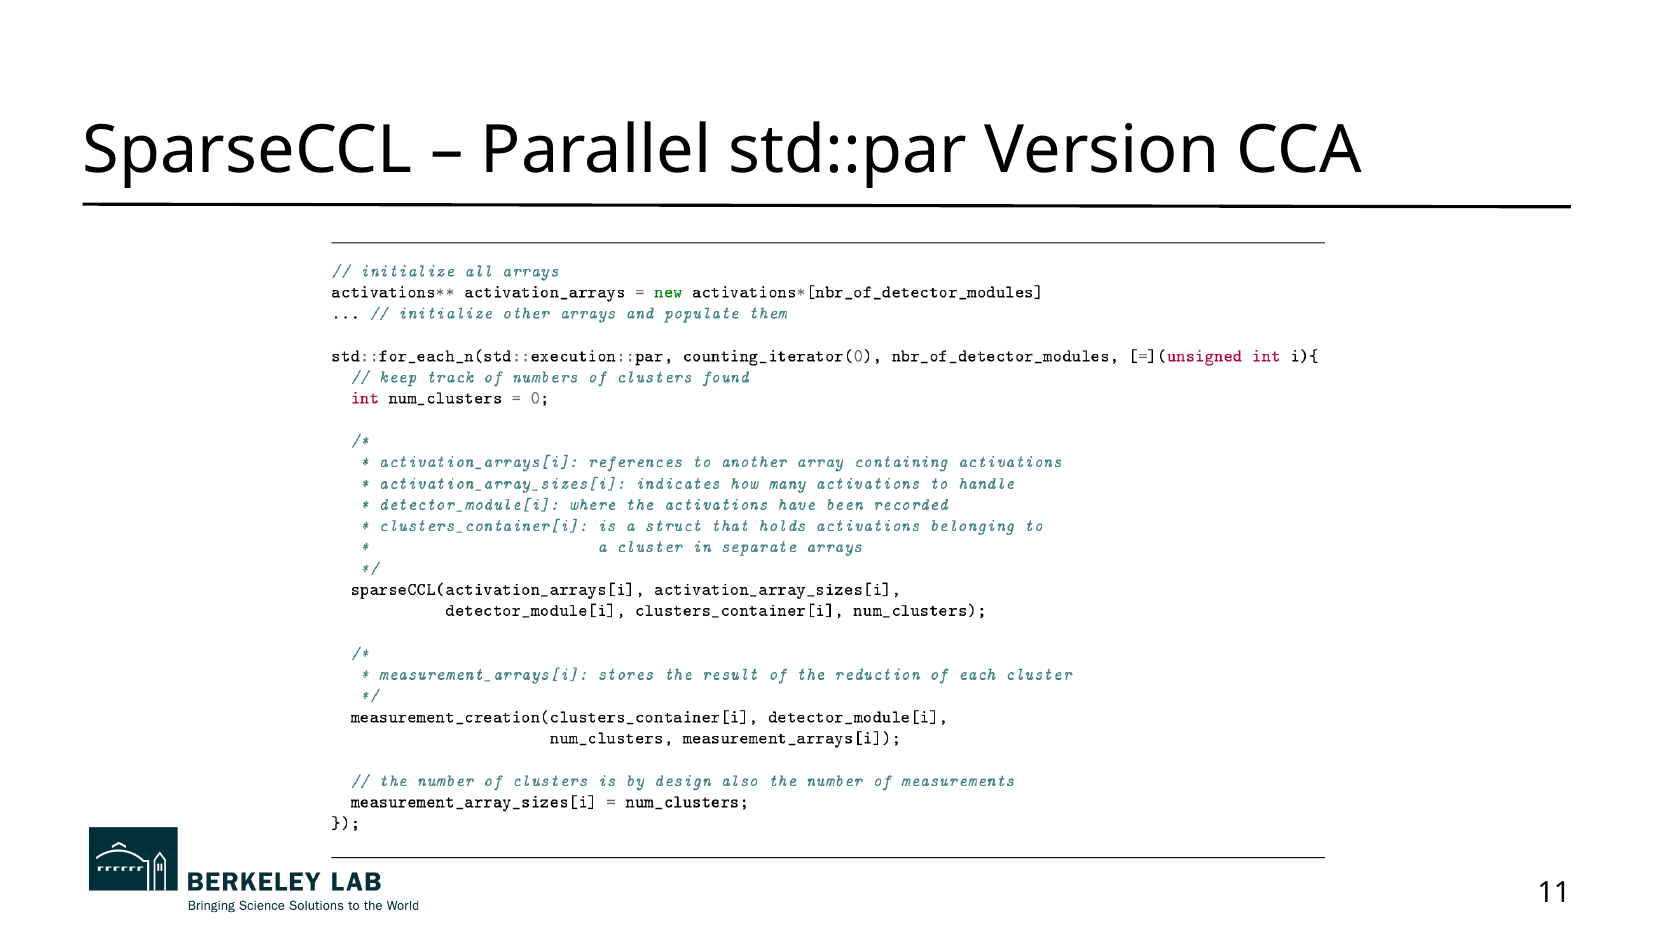

# SparseCCL – Parallel std::par Version CCA
11